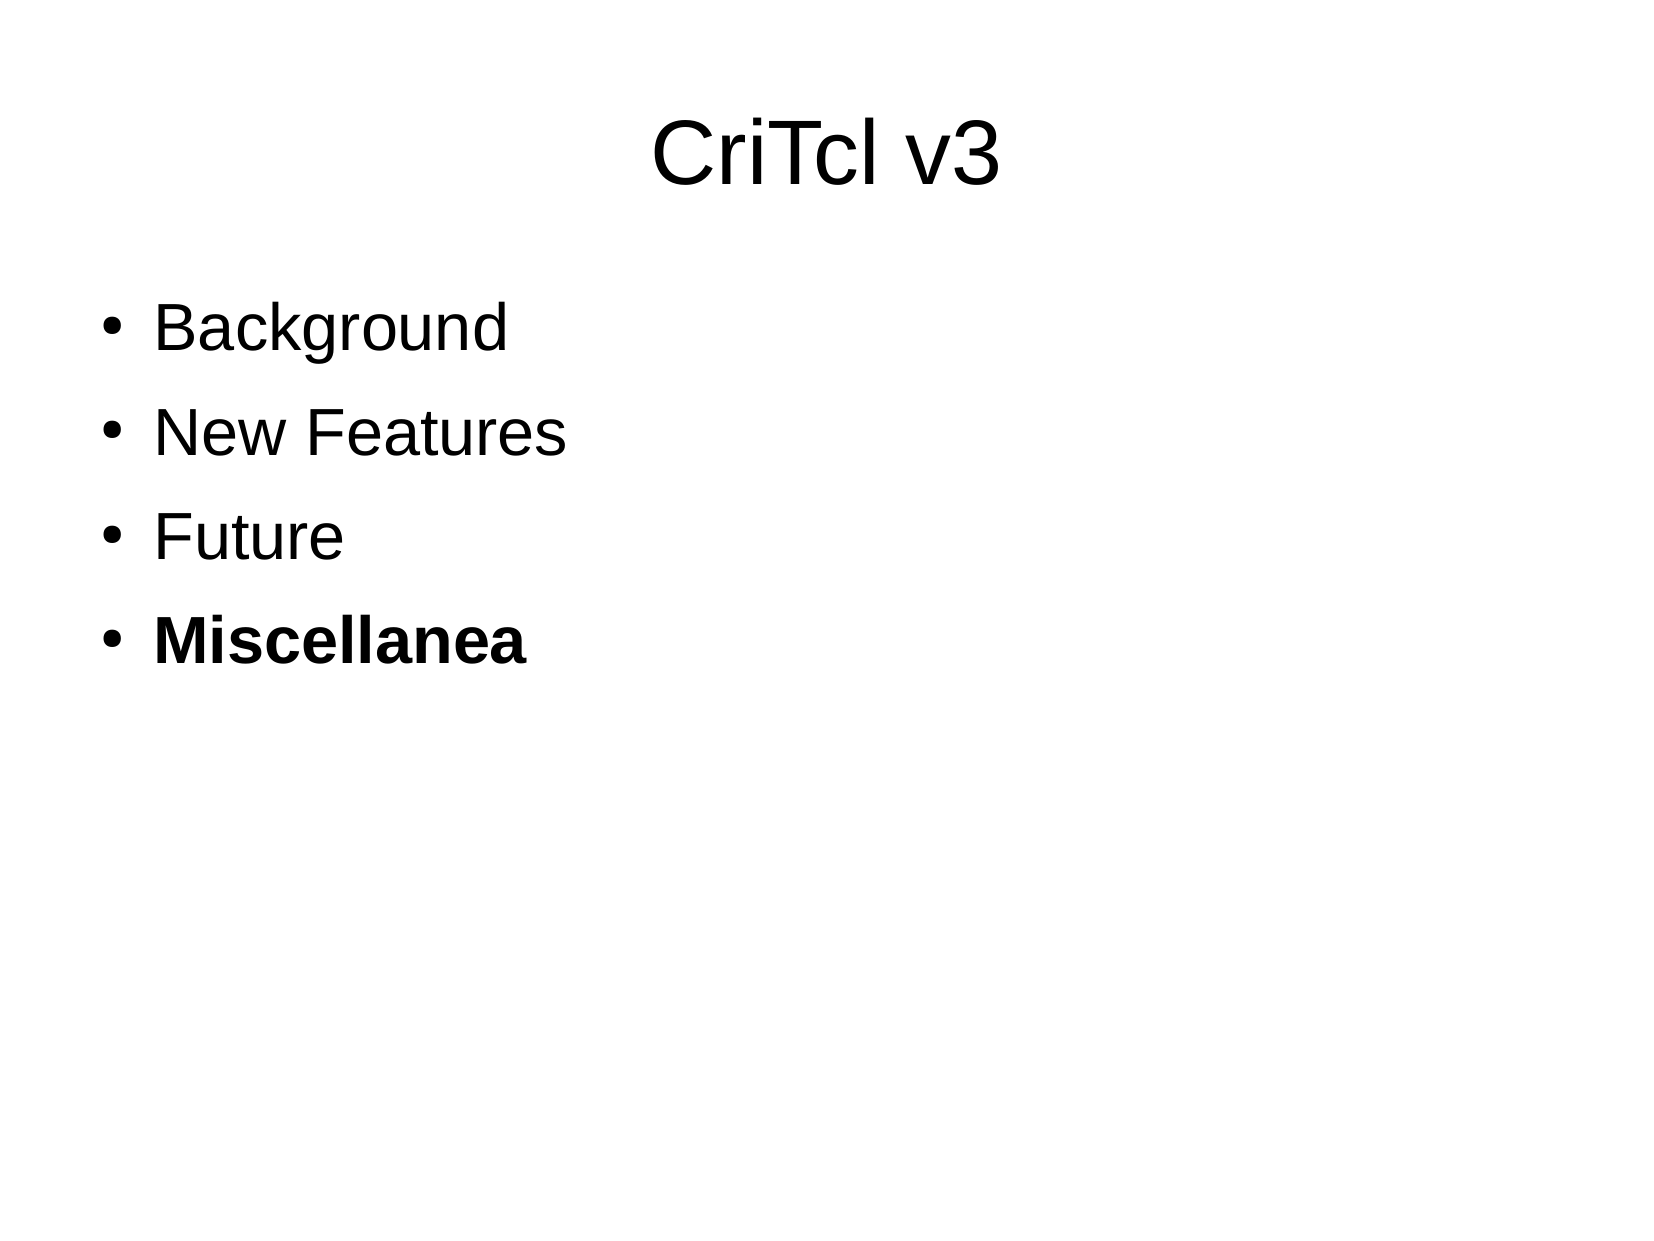

# CriTcl v3
Background
New Features
Future
Miscellanea